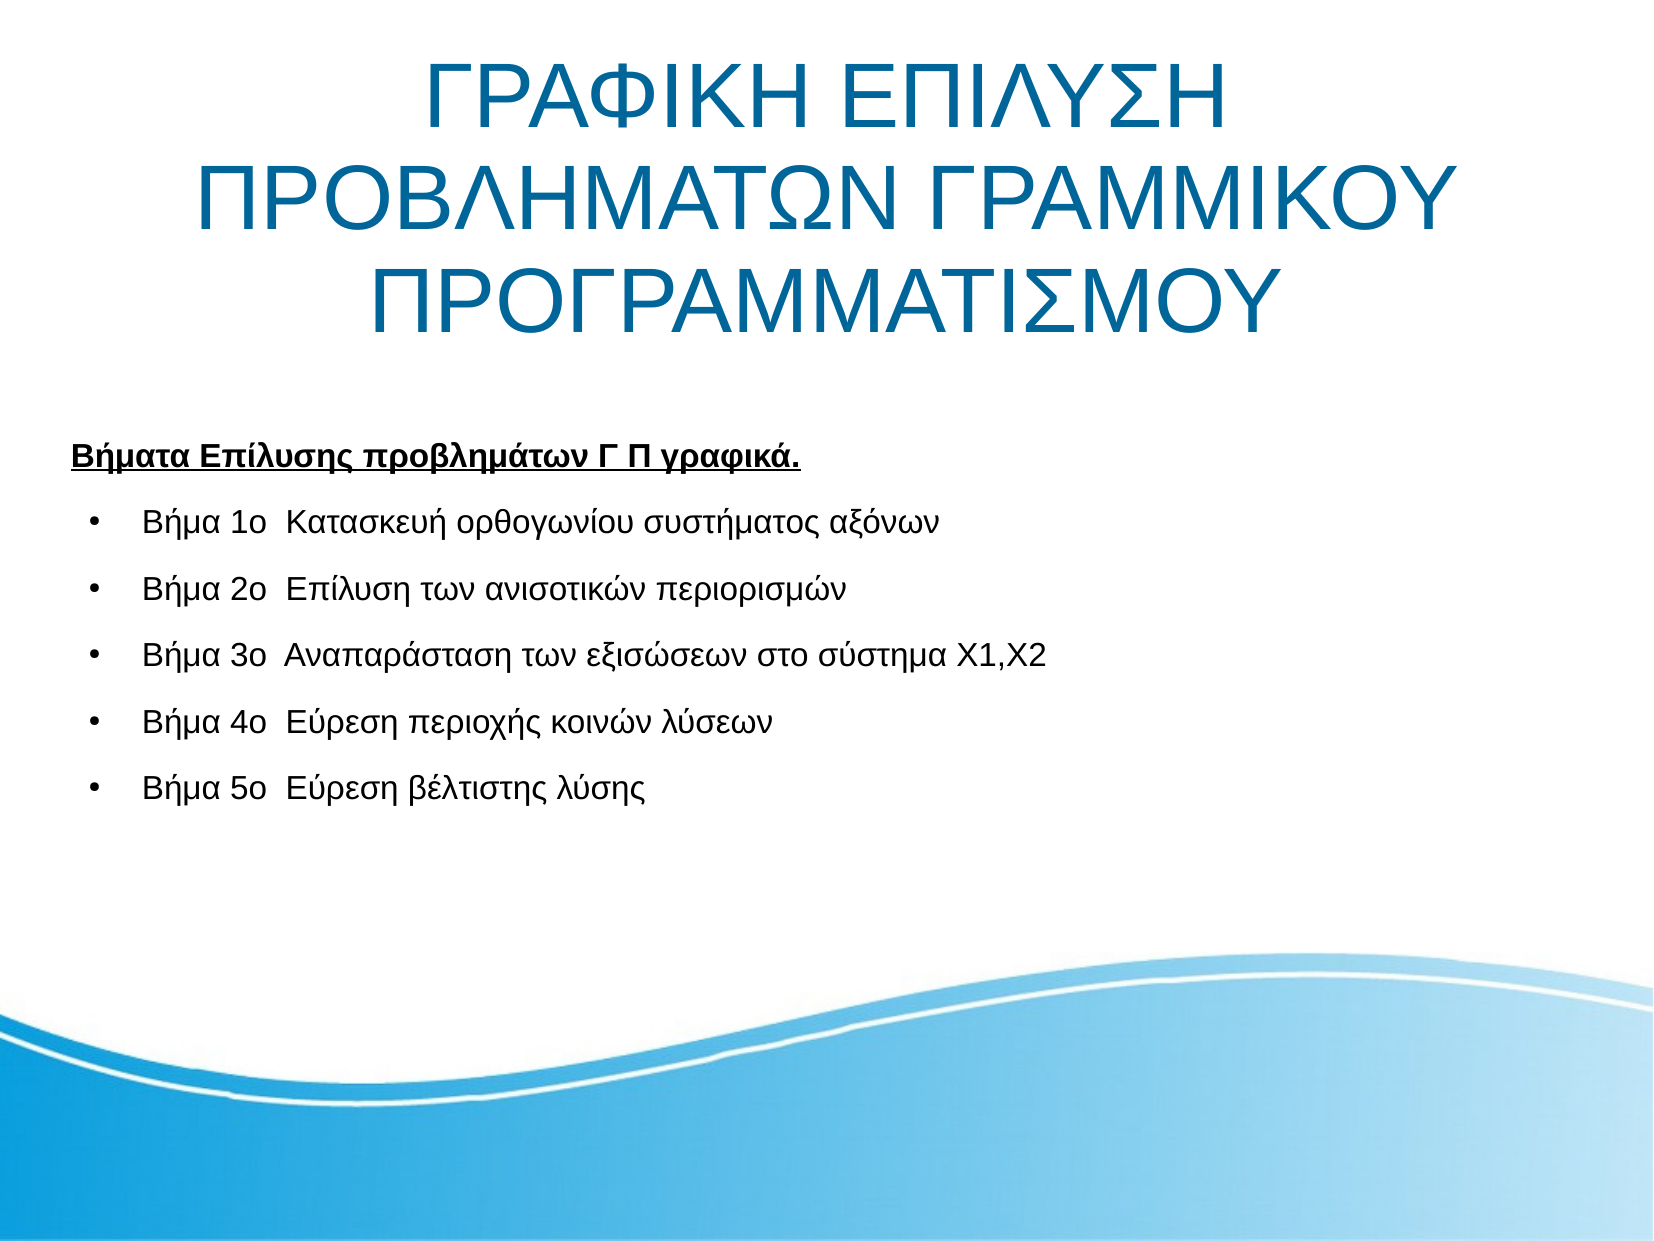

# ΓΡΑΦΙΚΗ ΕΠΙΛΥΣΗ ΠΡΟΒΛΗΜΑΤΩΝ ΓΡΑΜΜΙΚΟΥ ΠΡΟΓΡΑΜΜΑΤΙΣΜΟΥ
Βήματα Επίλυσης προβλημάτων Γ Π γραφικά.
Βήμα 1ο Κατασκευή ορθογωνίου συστήματος αξόνων
Βήμα 2ο Επίλυση των ανισοτικών περιορισμών
Βήμα 3ο Αναπαράσταση των εξισώσεων στο σύστημα Χ1,Χ2
Βήμα 4ο Εύρεση περιοχής κοινών λύσεων
Βήμα 5ο Εύρεση βέλτιστης λύσης